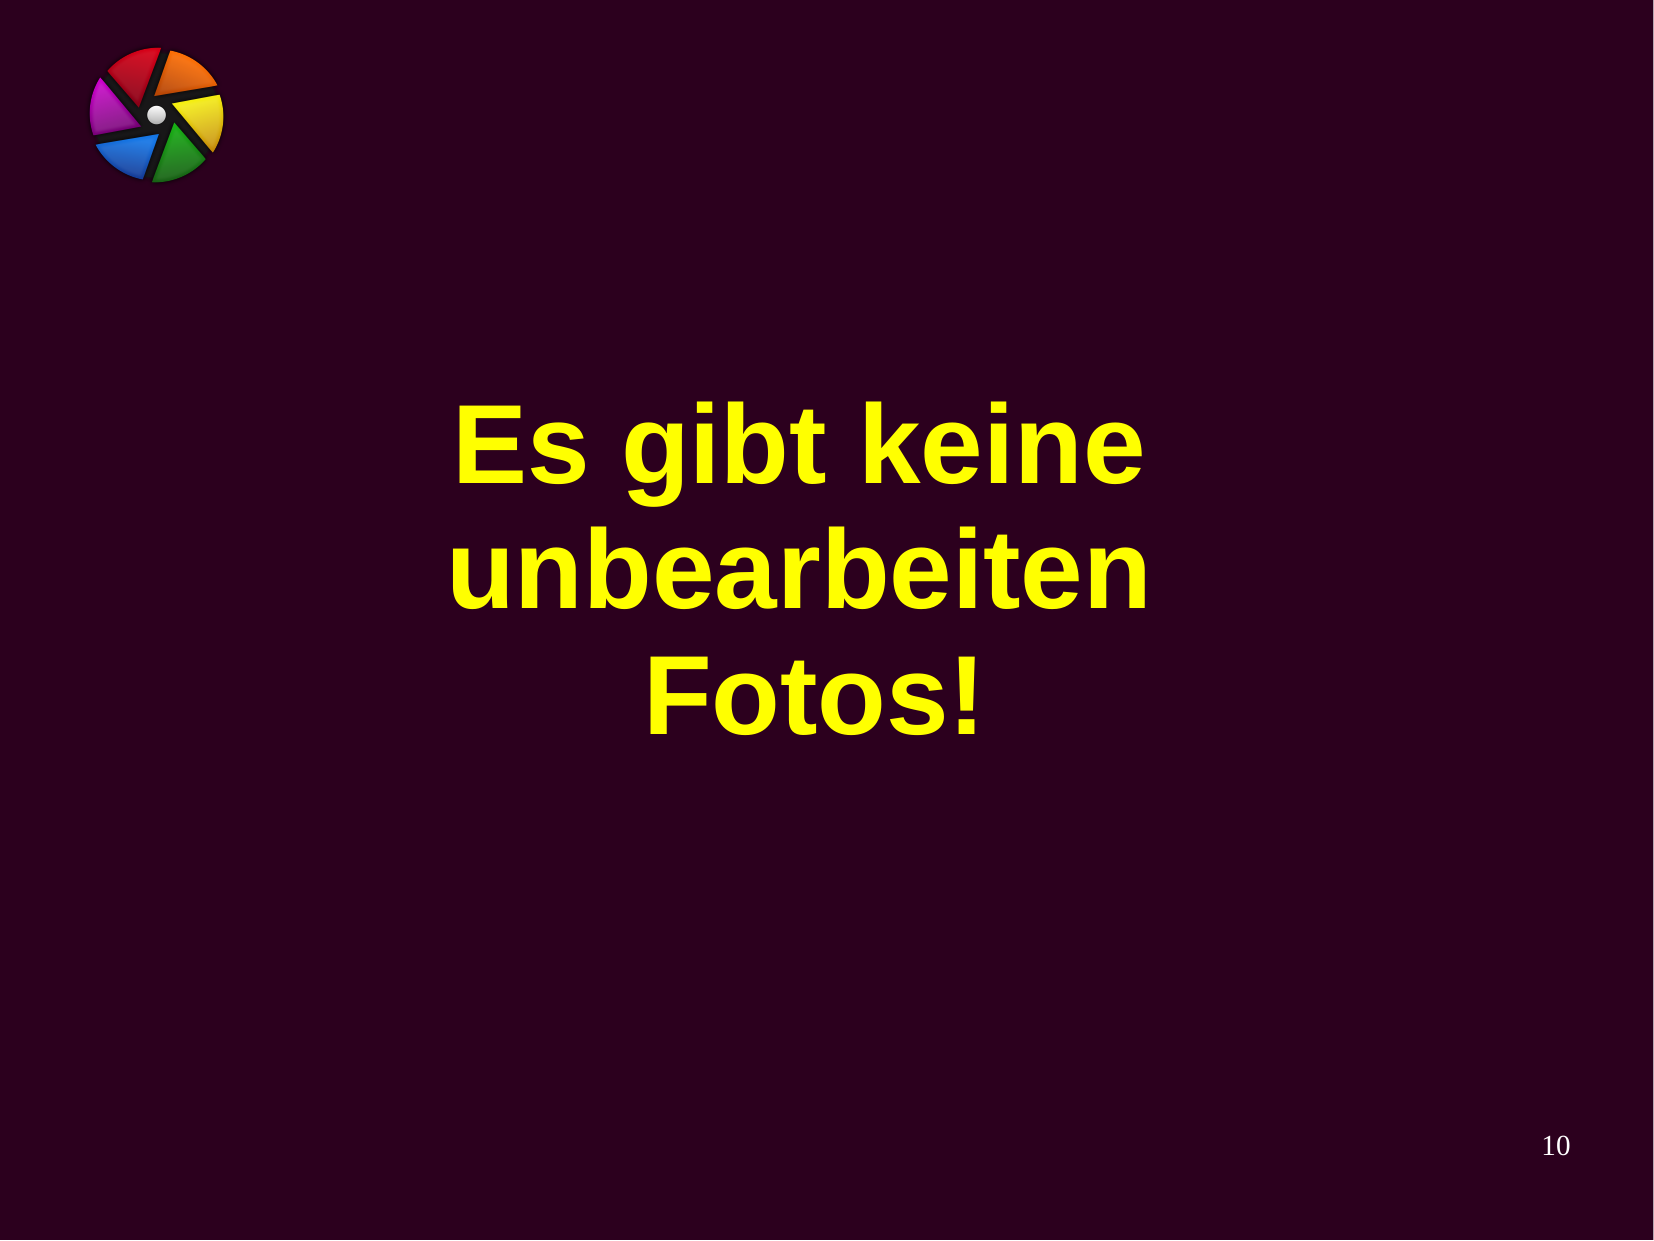

# Es gibt keine unbearbeiten Fotos!
10